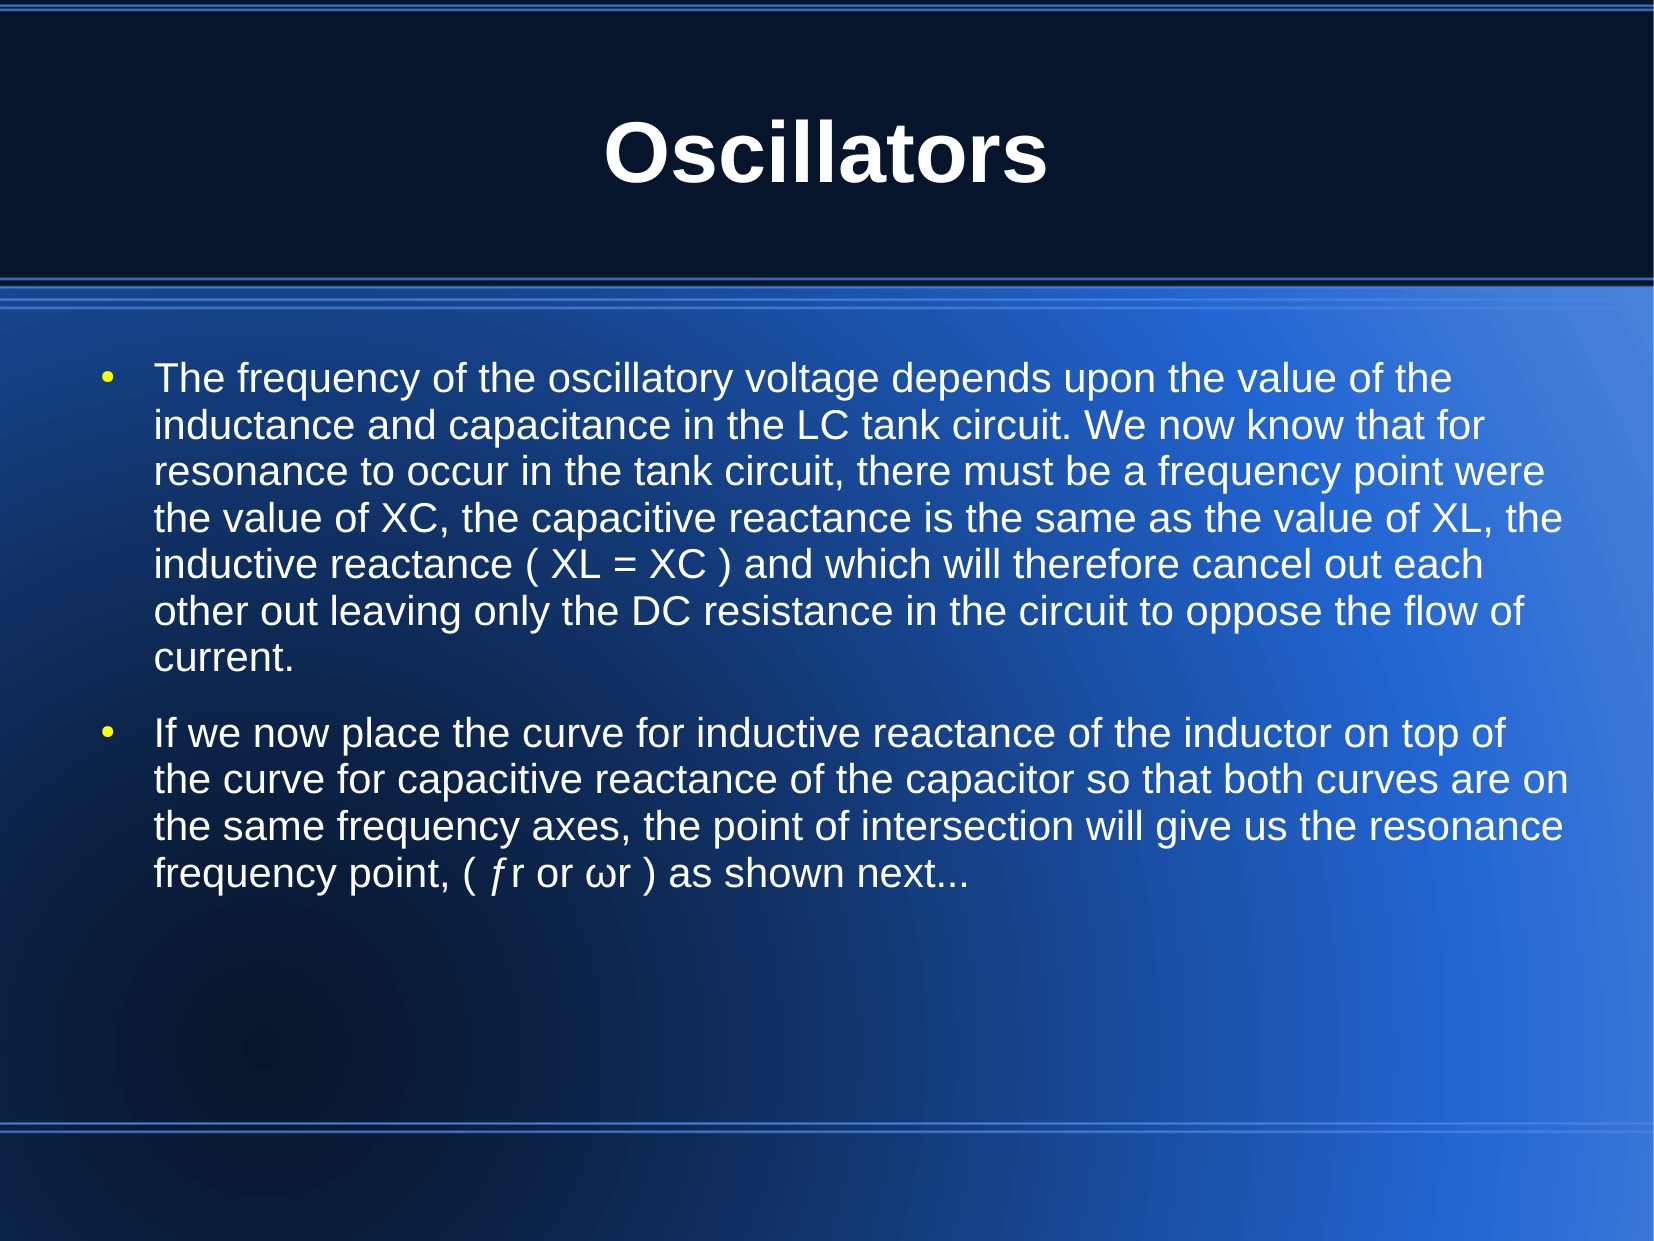

# Oscillators
The frequency of the oscillatory voltage depends upon the value of the inductance and capacitance in the LC tank circuit. We now know that for resonance to occur in the tank circuit, there must be a frequency point were the value of XC, the capacitive reactance is the same as the value of XL, the inductive reactance ( XL = XC ) and which will therefore cancel out each other out leaving only the DC resistance in the circuit to oppose the flow of current.
If we now place the curve for inductive reactance of the inductor on top of the curve for capacitive reactance of the capacitor so that both curves are on the same frequency axes, the point of intersection will give us the resonance frequency point, ( ƒr or ωr ) as shown next...